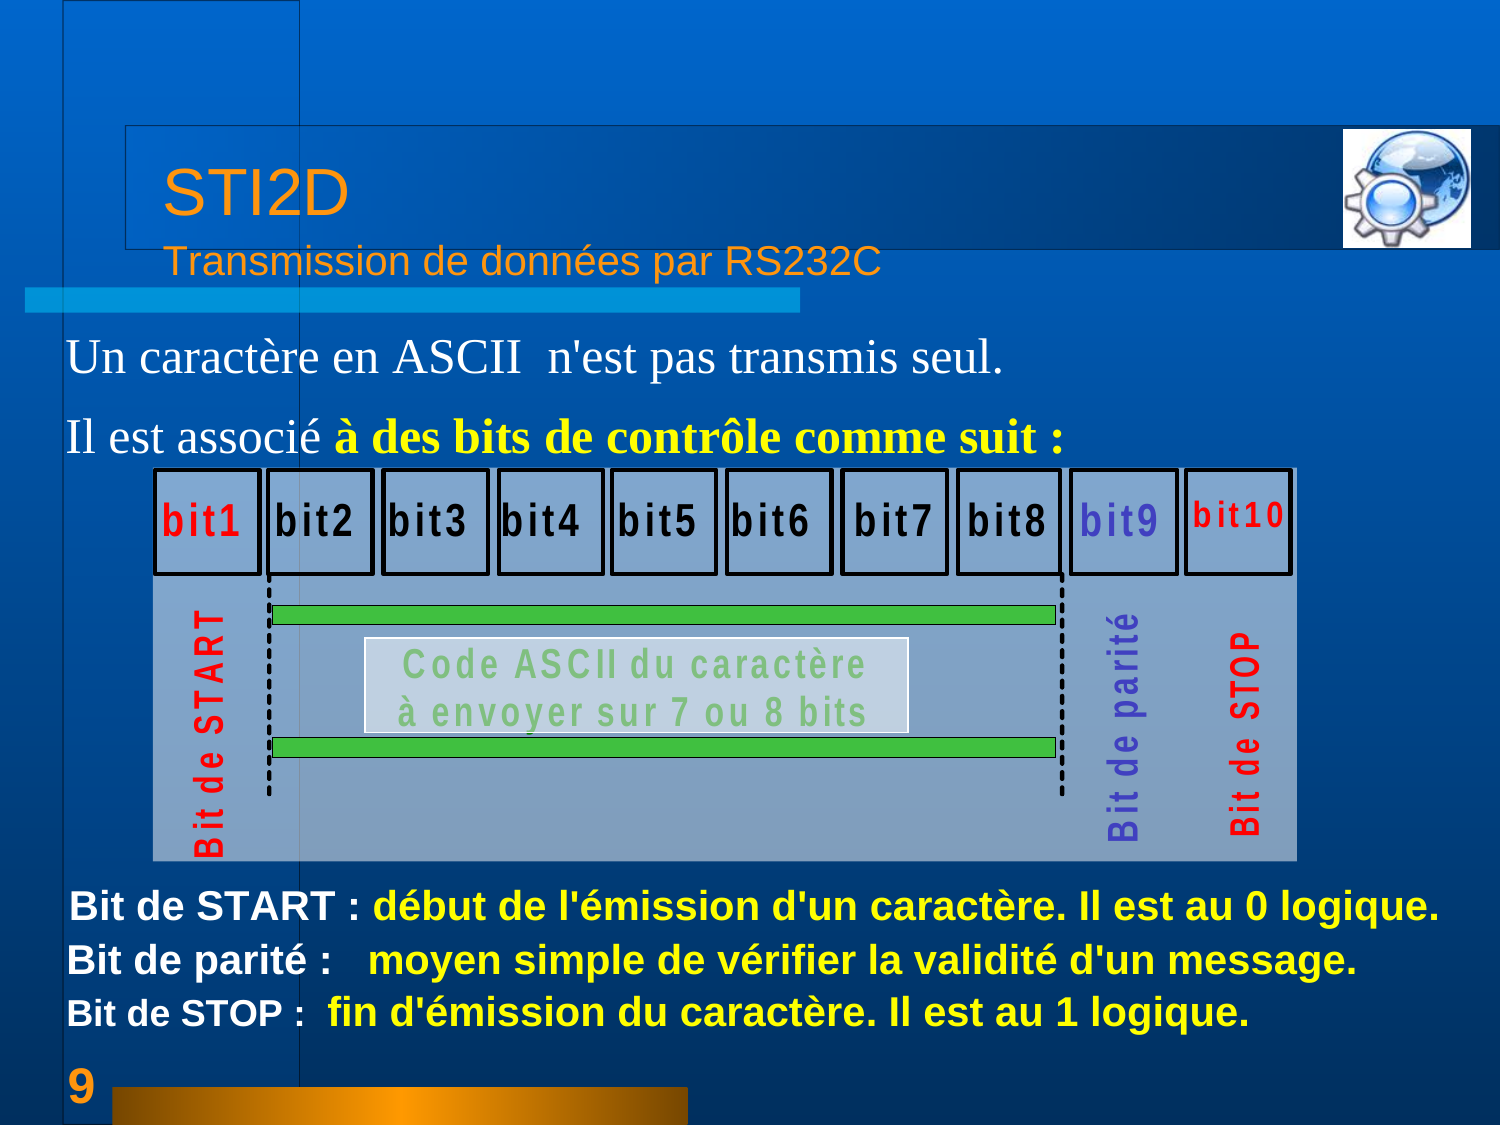

Un caractère en ASCII n'est pas transmis seul.
Il est associé à des bits de contrôle comme suit :
Bit de START : début de l'émission d'un caractère. Il est au 0 logique.
Bit de parité : moyen simple de vérifier la validité d'un message.
Bit de STOP : fin d'émission du caractère. Il est au 1 logique.